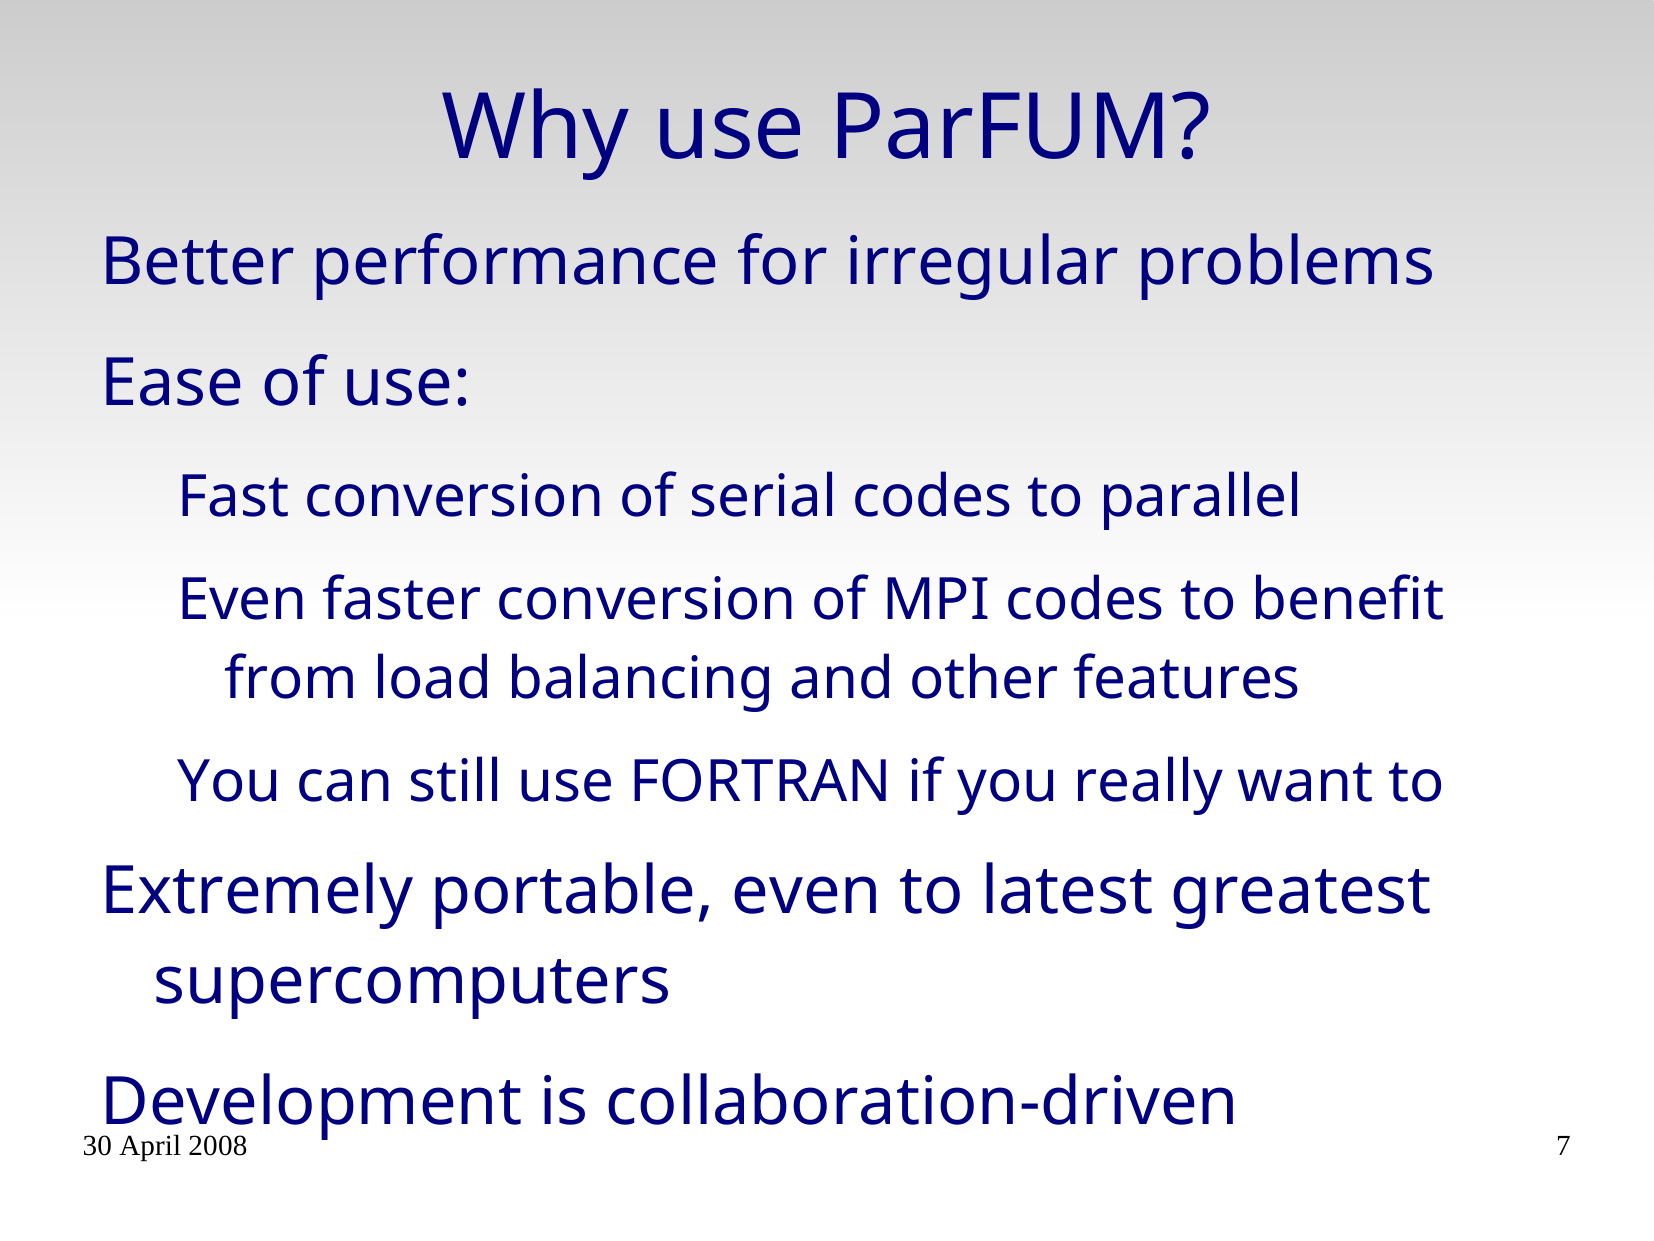

# Why use ParFUM?
Better performance for irregular problems
Ease of use:
Fast conversion of serial codes to parallel
Even faster conversion of MPI codes to benefit from load balancing and other features
You can still use FORTRAN if you really want to
Extremely portable, even to latest greatest supercomputers
Development is collaboration-driven
30 April 2008
7